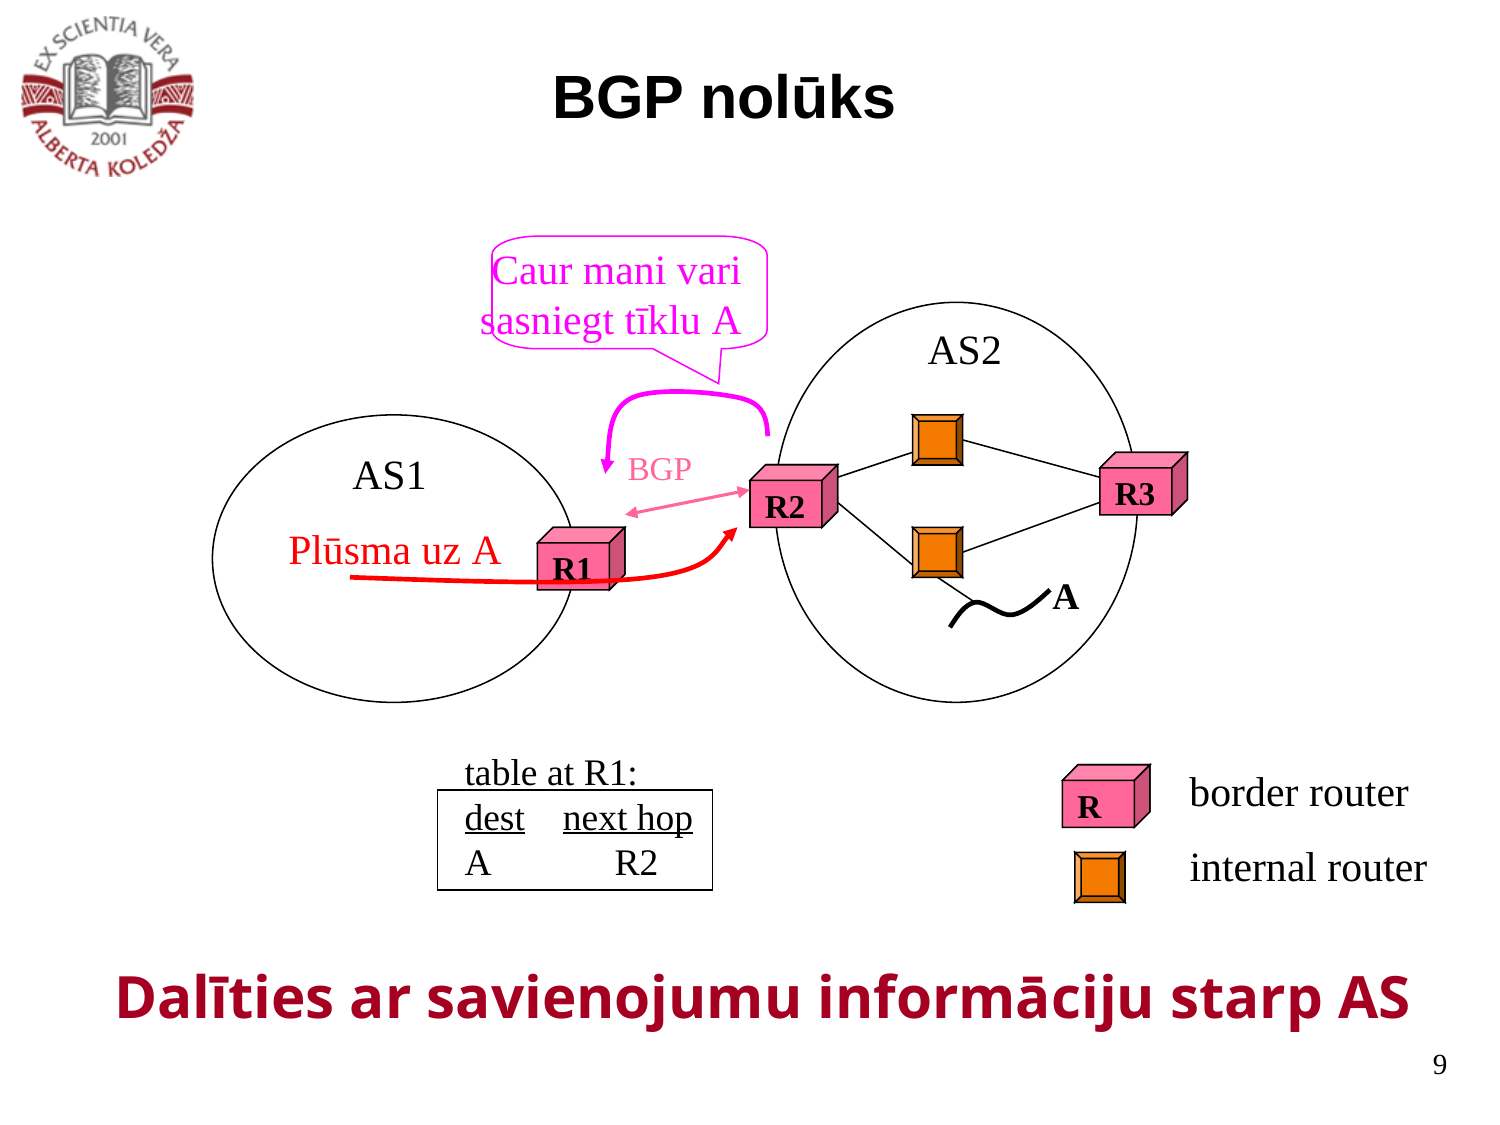

# BGP nolūks
Caur mani vari
 sasniegt tīklu A
AS2
AS1
BGP
R3
R2
Plūsma uz A
R1
A
table at R1:
dest next hop
A	R2
border router
R
internal router
Dalīties ar savienojumu informāciju starp AS
7